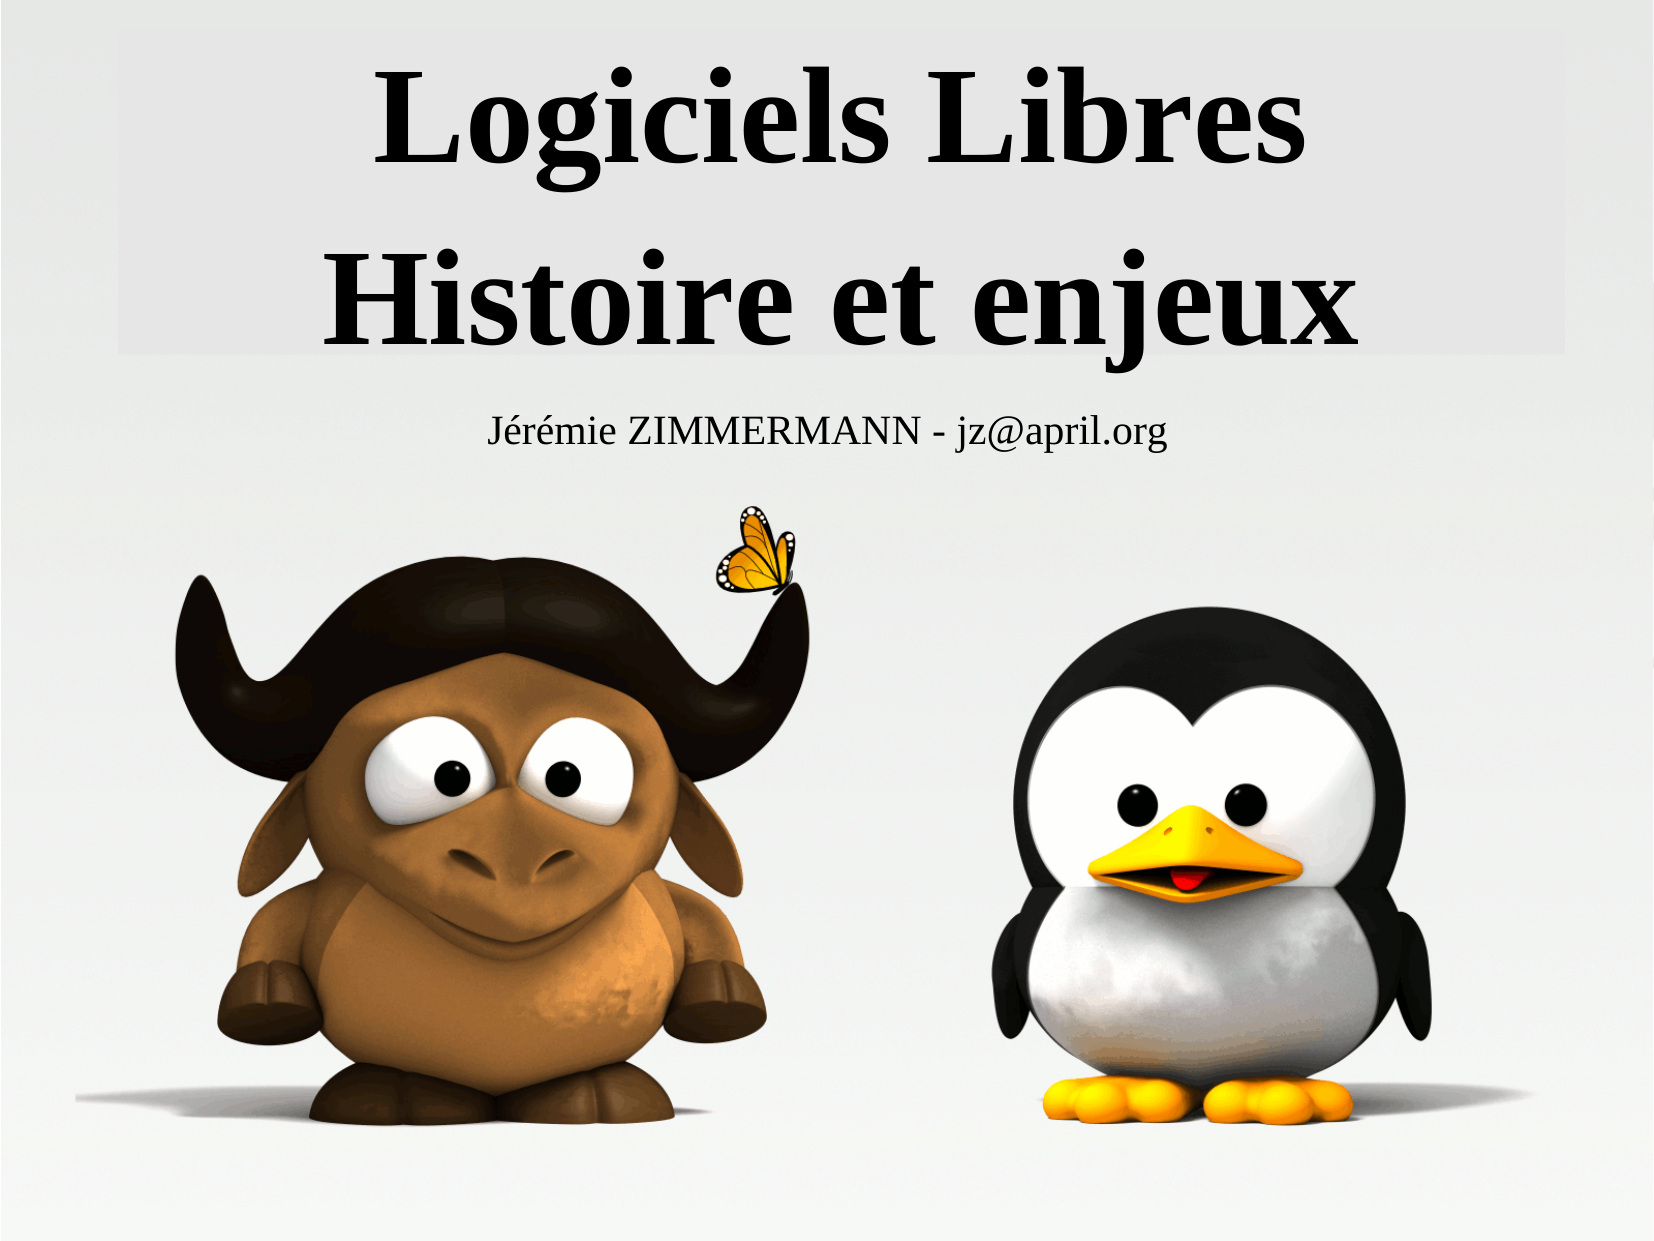

Logiciels Libres
Histoire et enjeux
Jérémie ZIMMERMANN - jz@april.org